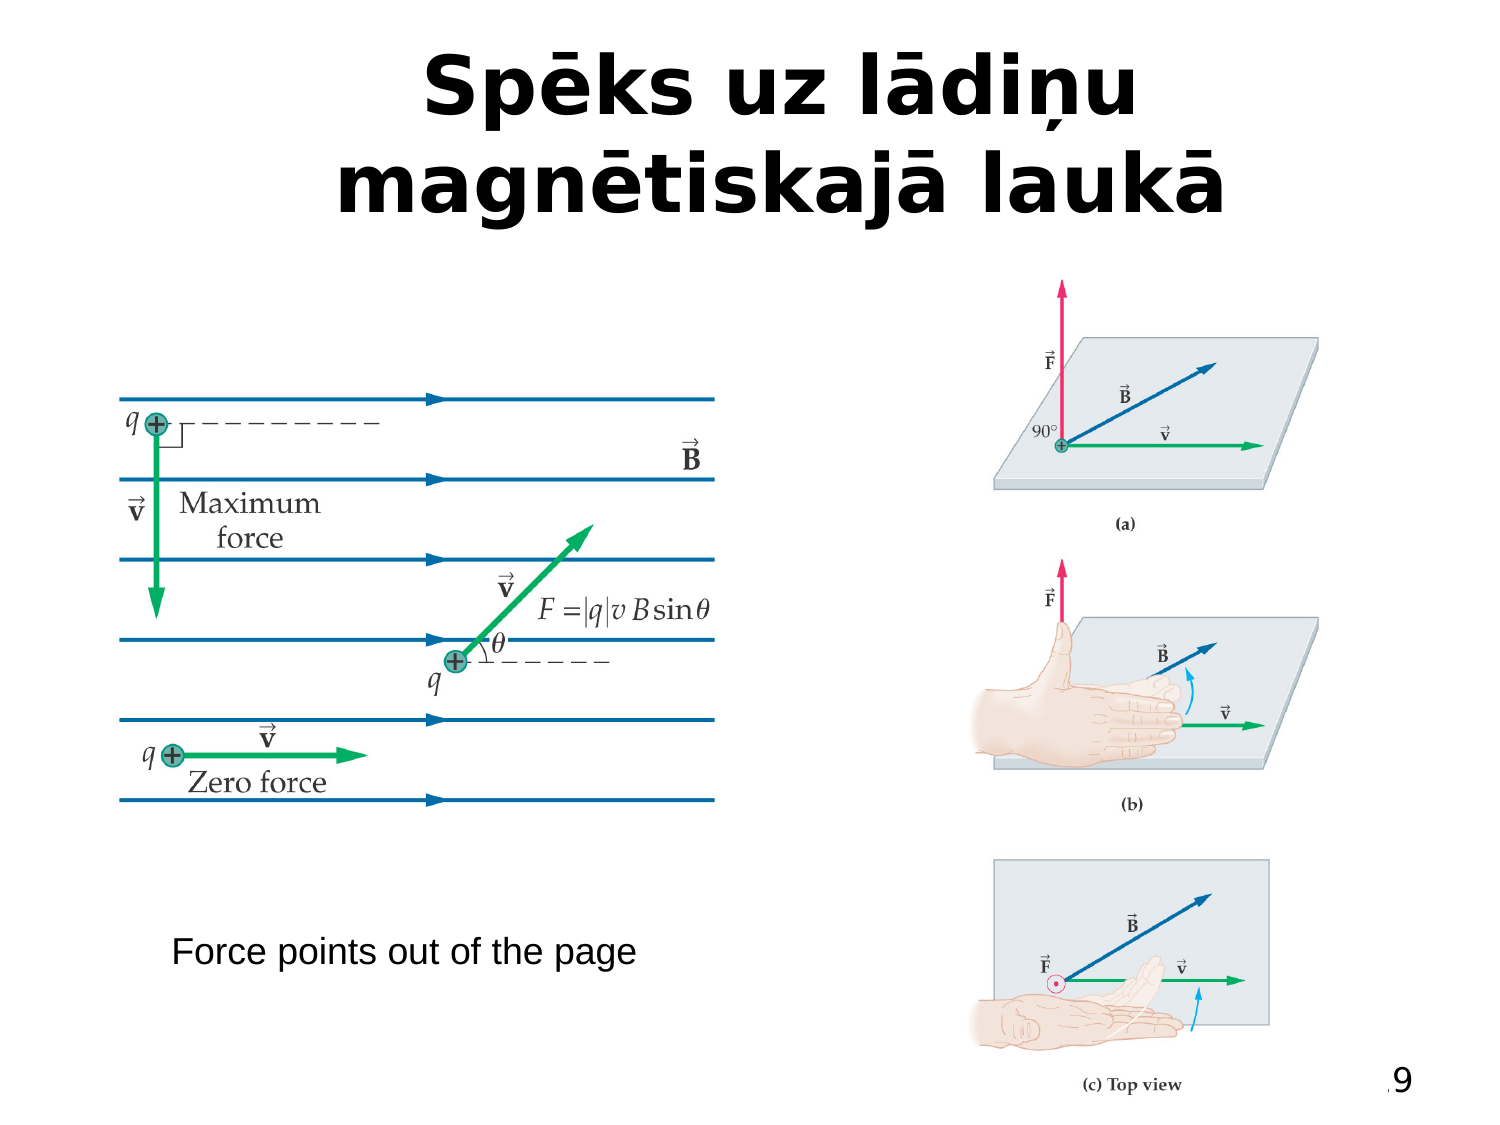

# Spēks uz lādiņu magnētiskajā laukā
Force points out of the page